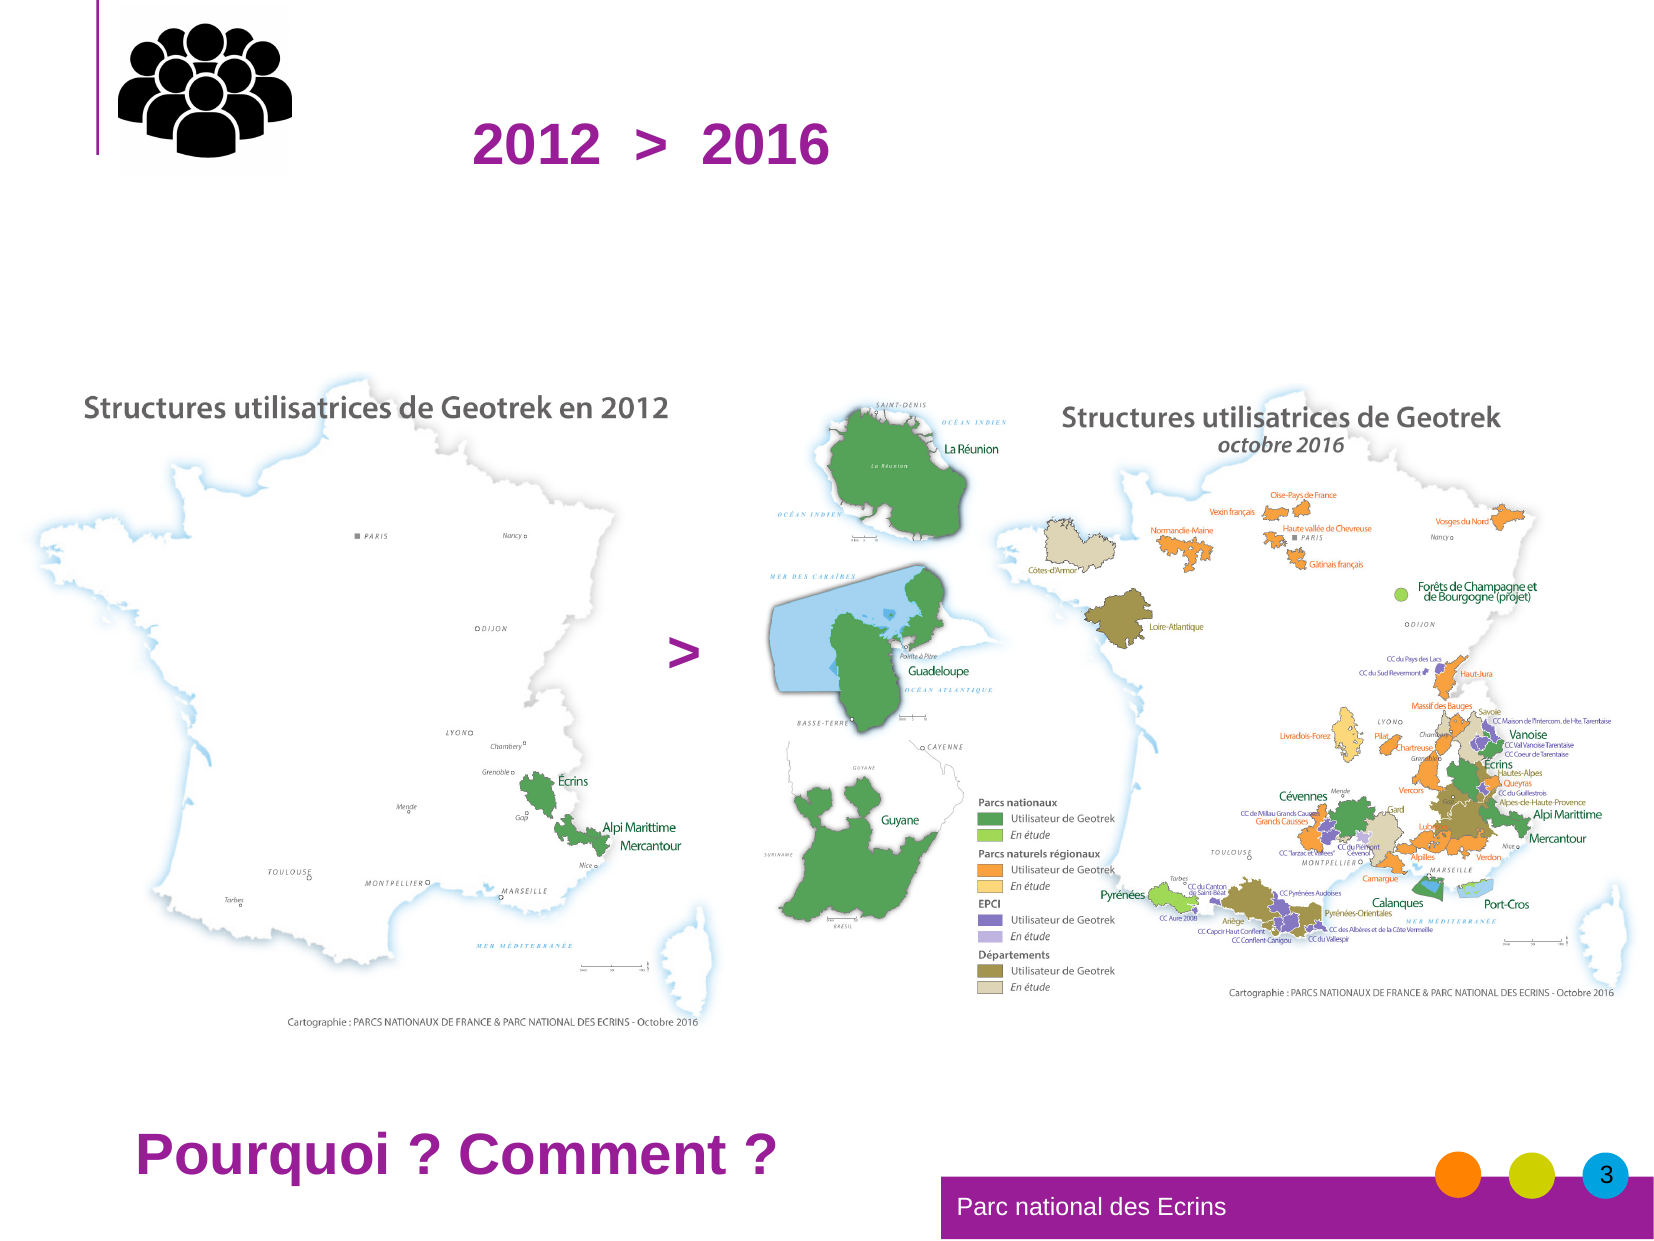

# 2012 > 2016
>
Pourquoi ? Comment ?